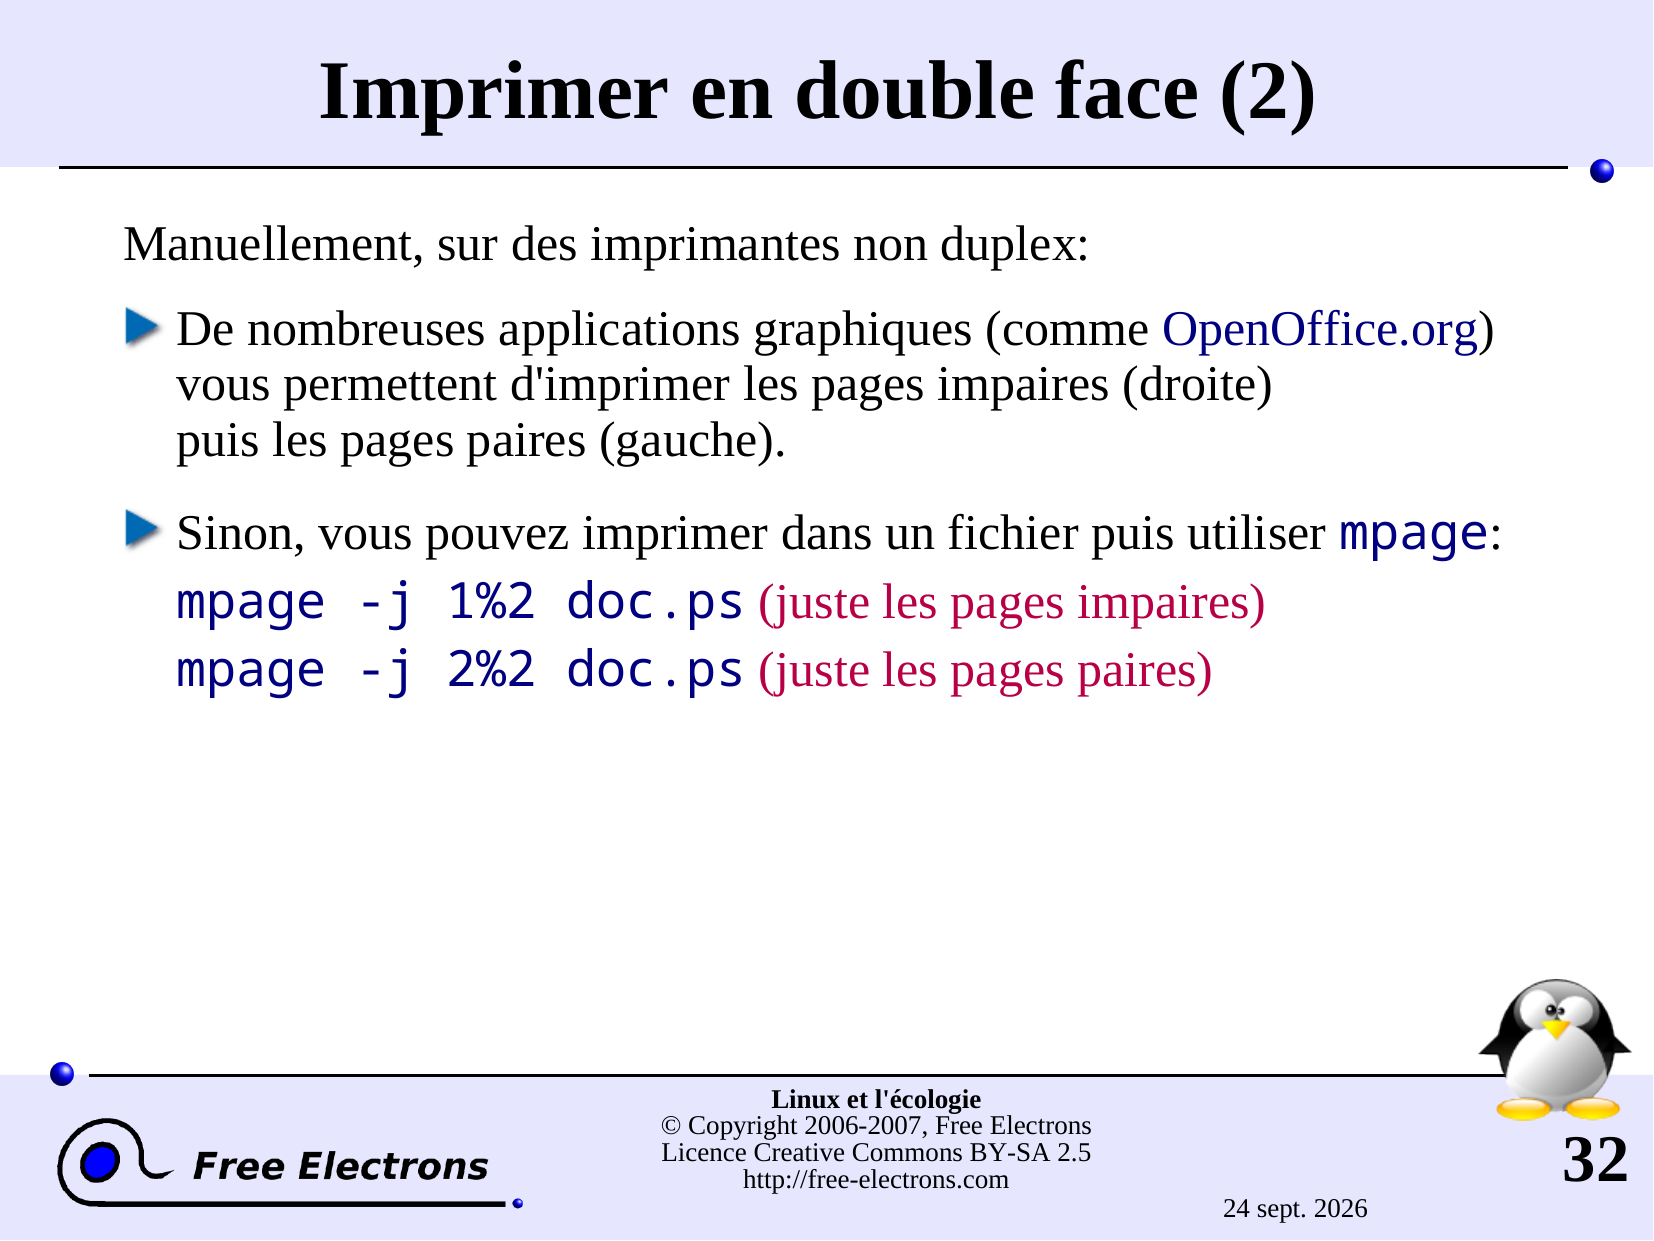

# Imprimer en double face (2)
Manuellement, sur des imprimantes non duplex:
De nombreuses applications graphiques (comme OpenOffice.org)
vous permettent d'imprimer les pages impaires (droite)
puis les pages paires (gauche).
Sinon, vous pouvez imprimer dans un fichier puis utiliser mpage:
mpage -j 1%2 doc.ps (juste les pages impaires)
mpage -j 2%2 doc.ps (juste les pages paires)